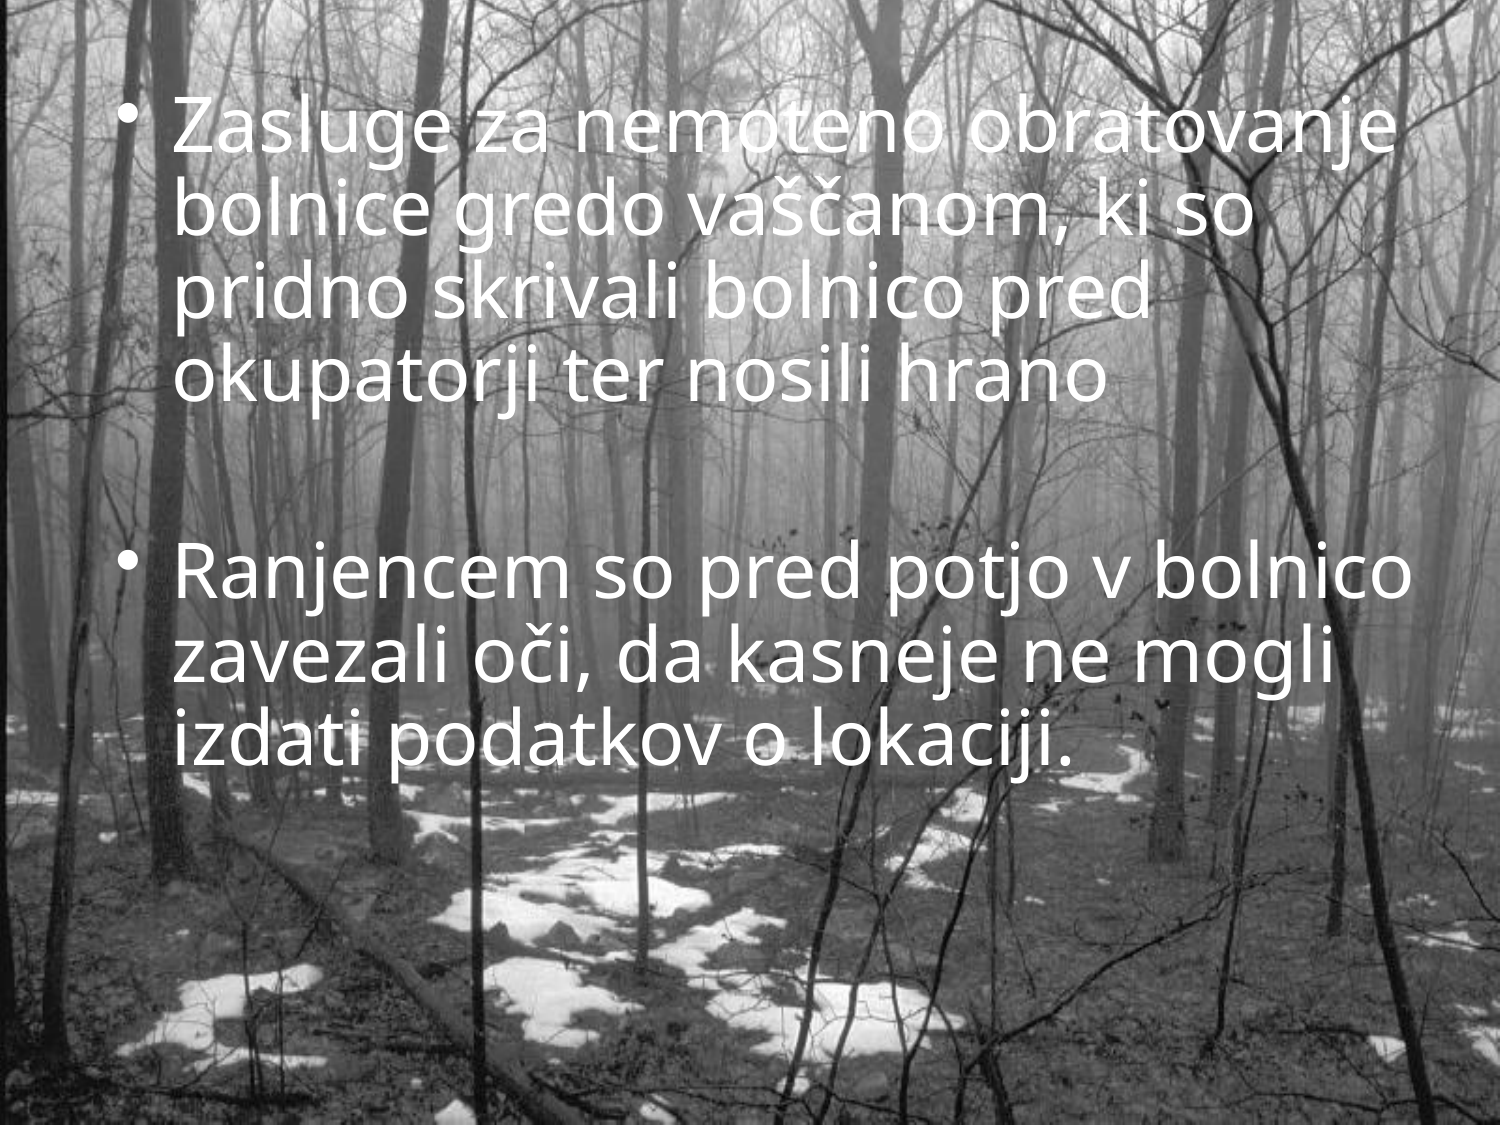

#
Zasluge za nemoteno obratovanje bolnice gredo vaščanom, ki so pridno skrivali bolnico pred okupatorji ter nosili hrano
Ranjencem so pred potjo v bolnico zavezali oči, da kasneje ne mogli izdati podatkov o lokaciji.